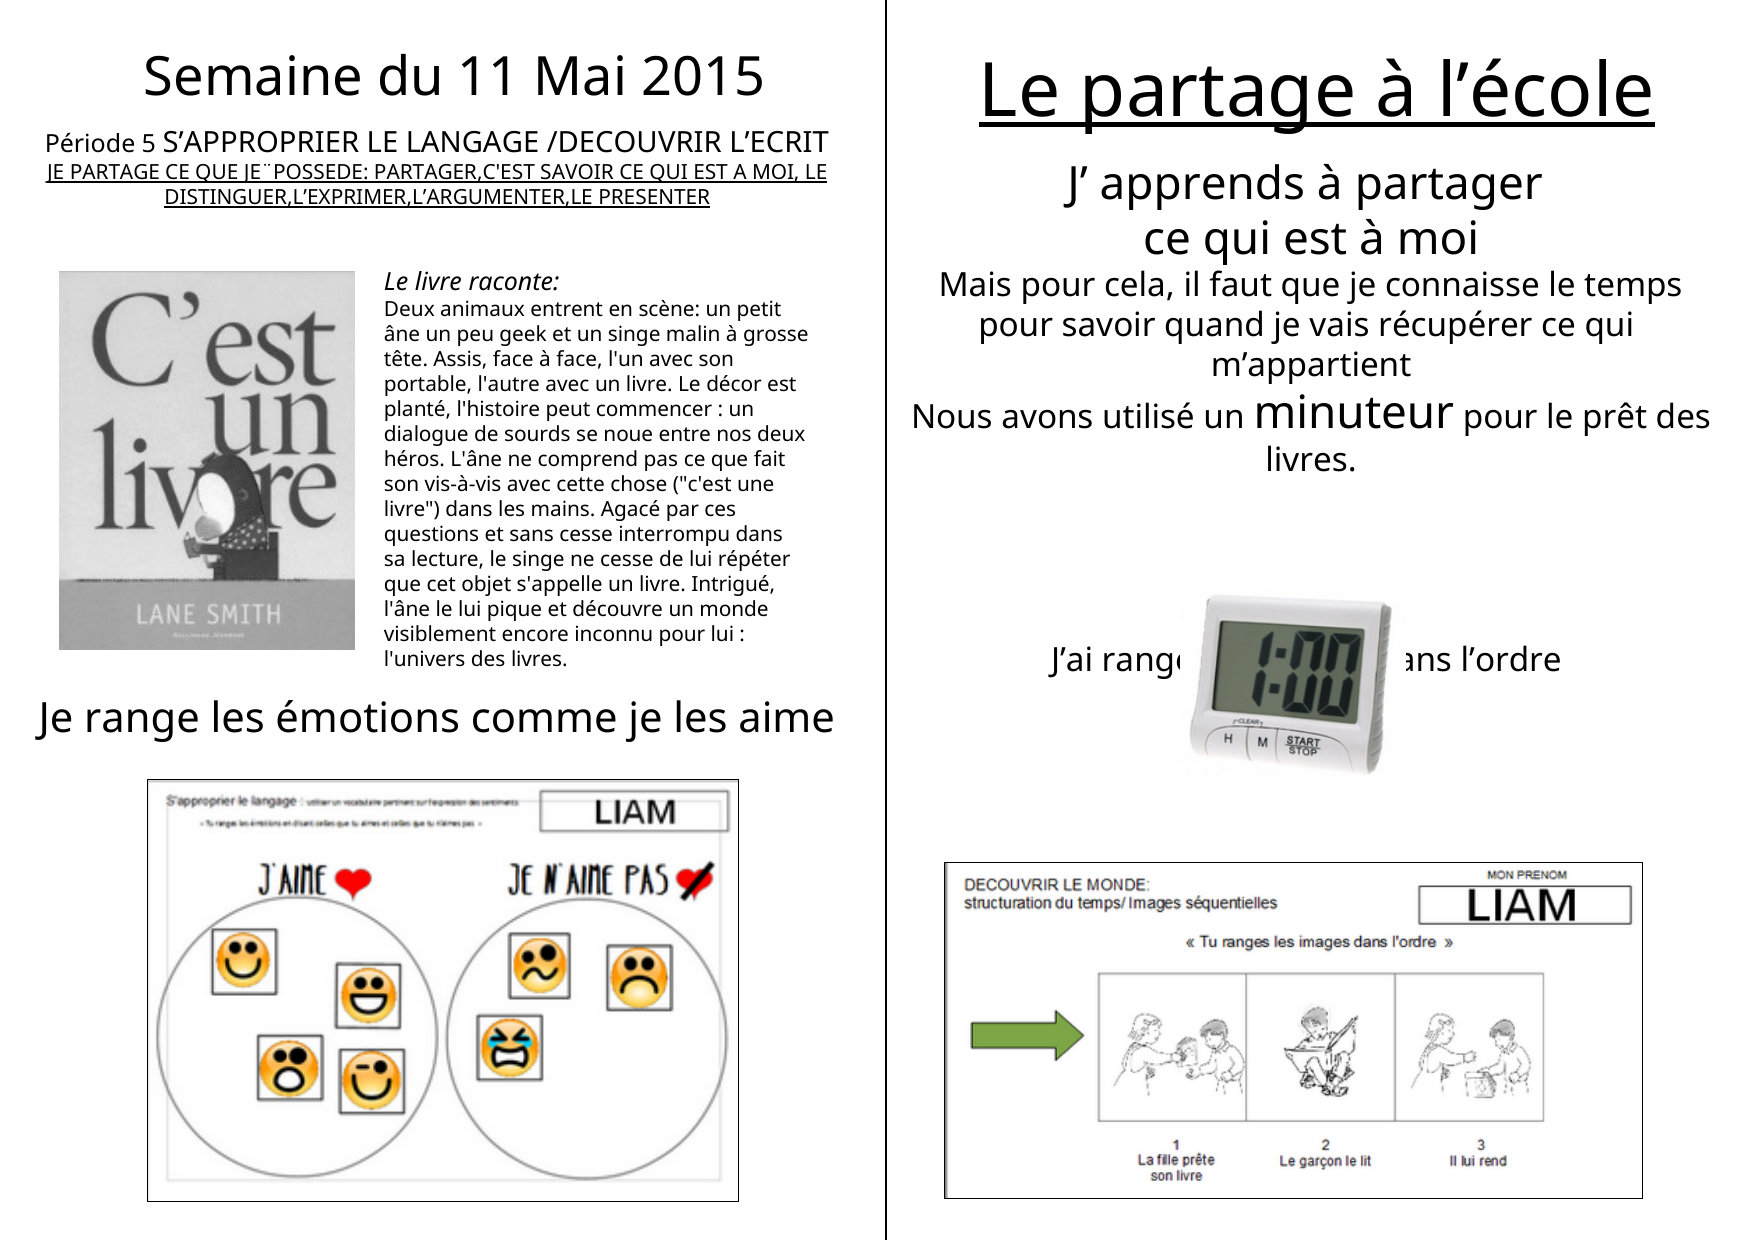

Semaine du 11 Mai 2015
Le partage à l’école
Période 5 S’APPROPRIER LE LANGAGE /DECOUVRIR L’ECRIT
JE PARTAGE CE QUE JE¨POSSEDE: PARTAGER,C'EST SAVOIR CE QUI EST A MOI, LE DISTINGUER,L’EXPRIMER,L’ARGUMENTER,LE PRESENTER
J’ apprends à partager
ce qui est à moi
Mais pour cela, il faut que je connaisse le temps
pour savoir quand je vais récupérer ce qui
m’appartient
Nous avons utilisé un minuteur pour le prêt des livres.
J’ai rangé les images dans l’ordre
Le livre raconte:
Deux animaux entrent en scène: un petit âne un peu geek et un singe malin à grosse tête. Assis, face à face, l'un avec son portable, l'autre avec un livre. Le décor est planté, l'histoire peut commencer : un dialogue de sourds se noue entre nos deux héros. L'âne ne comprend pas ce que fait son vis-à-vis avec cette chose ("c'est une livre") dans les mains. Agacé par ces questions et sans cesse interrompu dans sa lecture, le singe ne cesse de lui répéter que cet objet s'appelle un livre. Intrigué, l'âne le lui pique et découvre un monde visiblement encore inconnu pour lui : l'univers des livres.
Je range les émotions comme je les aime